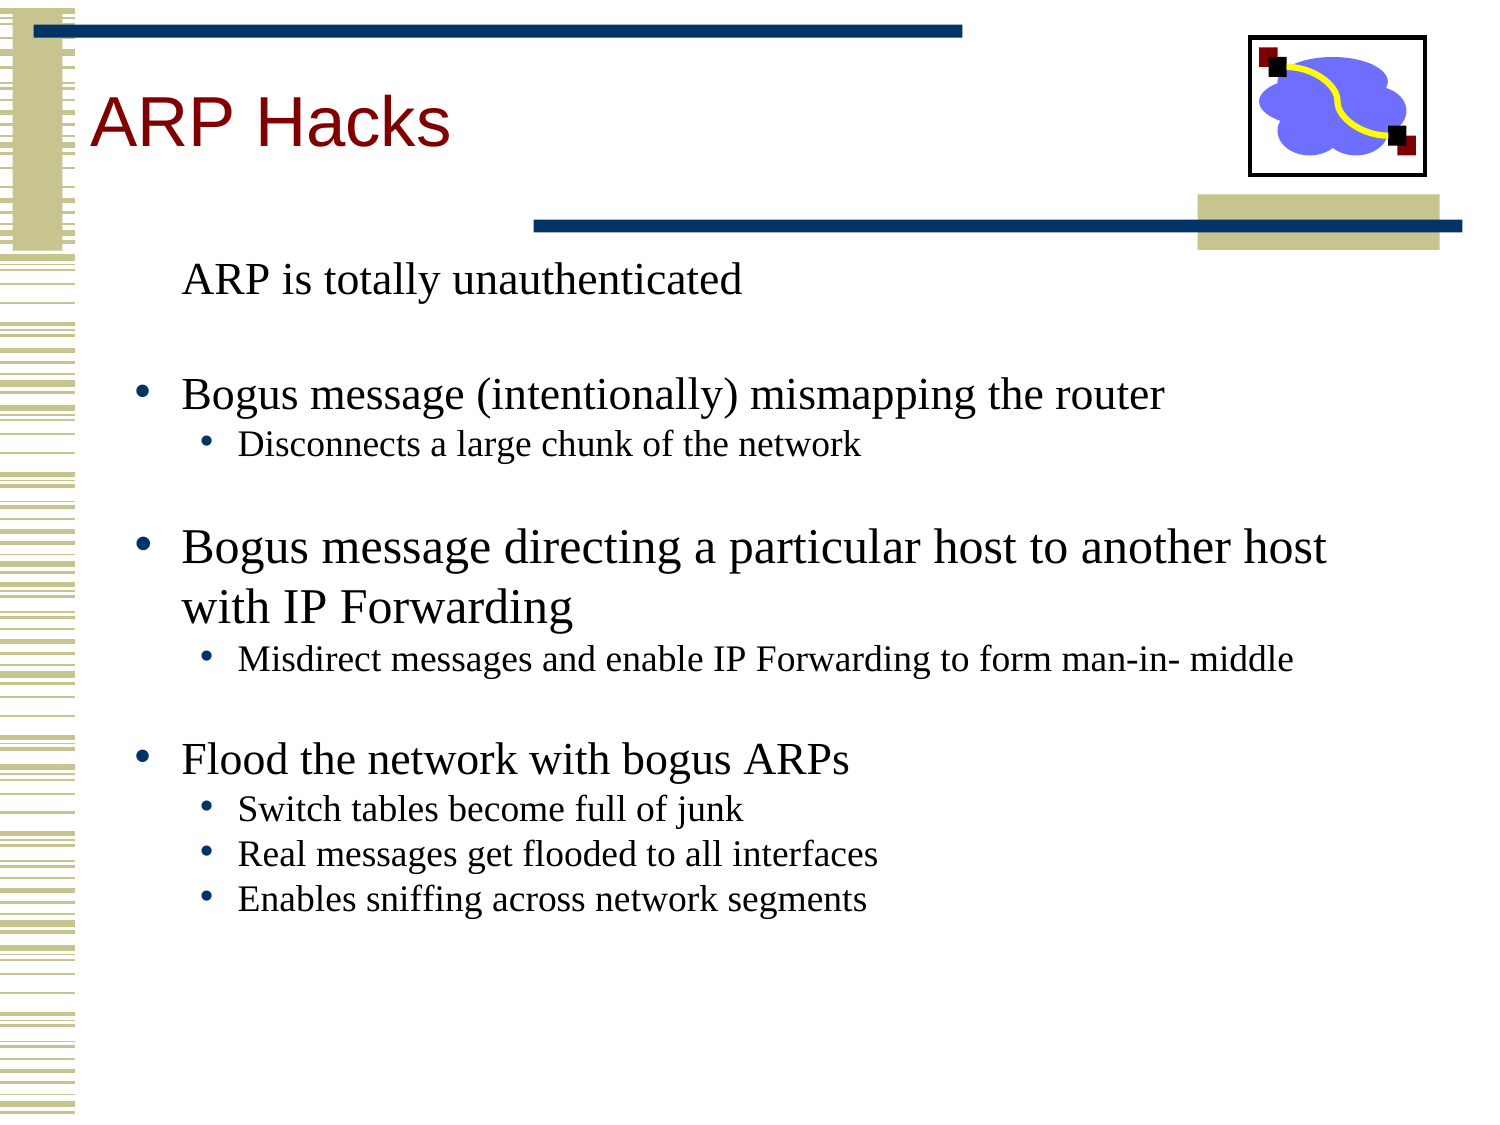

# ARP Hacks
ARP is totally unauthenticated
Bogus message (intentionally) mismapping the router
Disconnects a large chunk of the network
Bogus message directing a particular host to another host with IP Forwarding
Misdirect messages and enable IP Forwarding to form man-in- middle
Flood the network with bogus ARPs
Switch tables become full of junk
Real messages get flooded to all interfaces
Enables sniffing across network segments